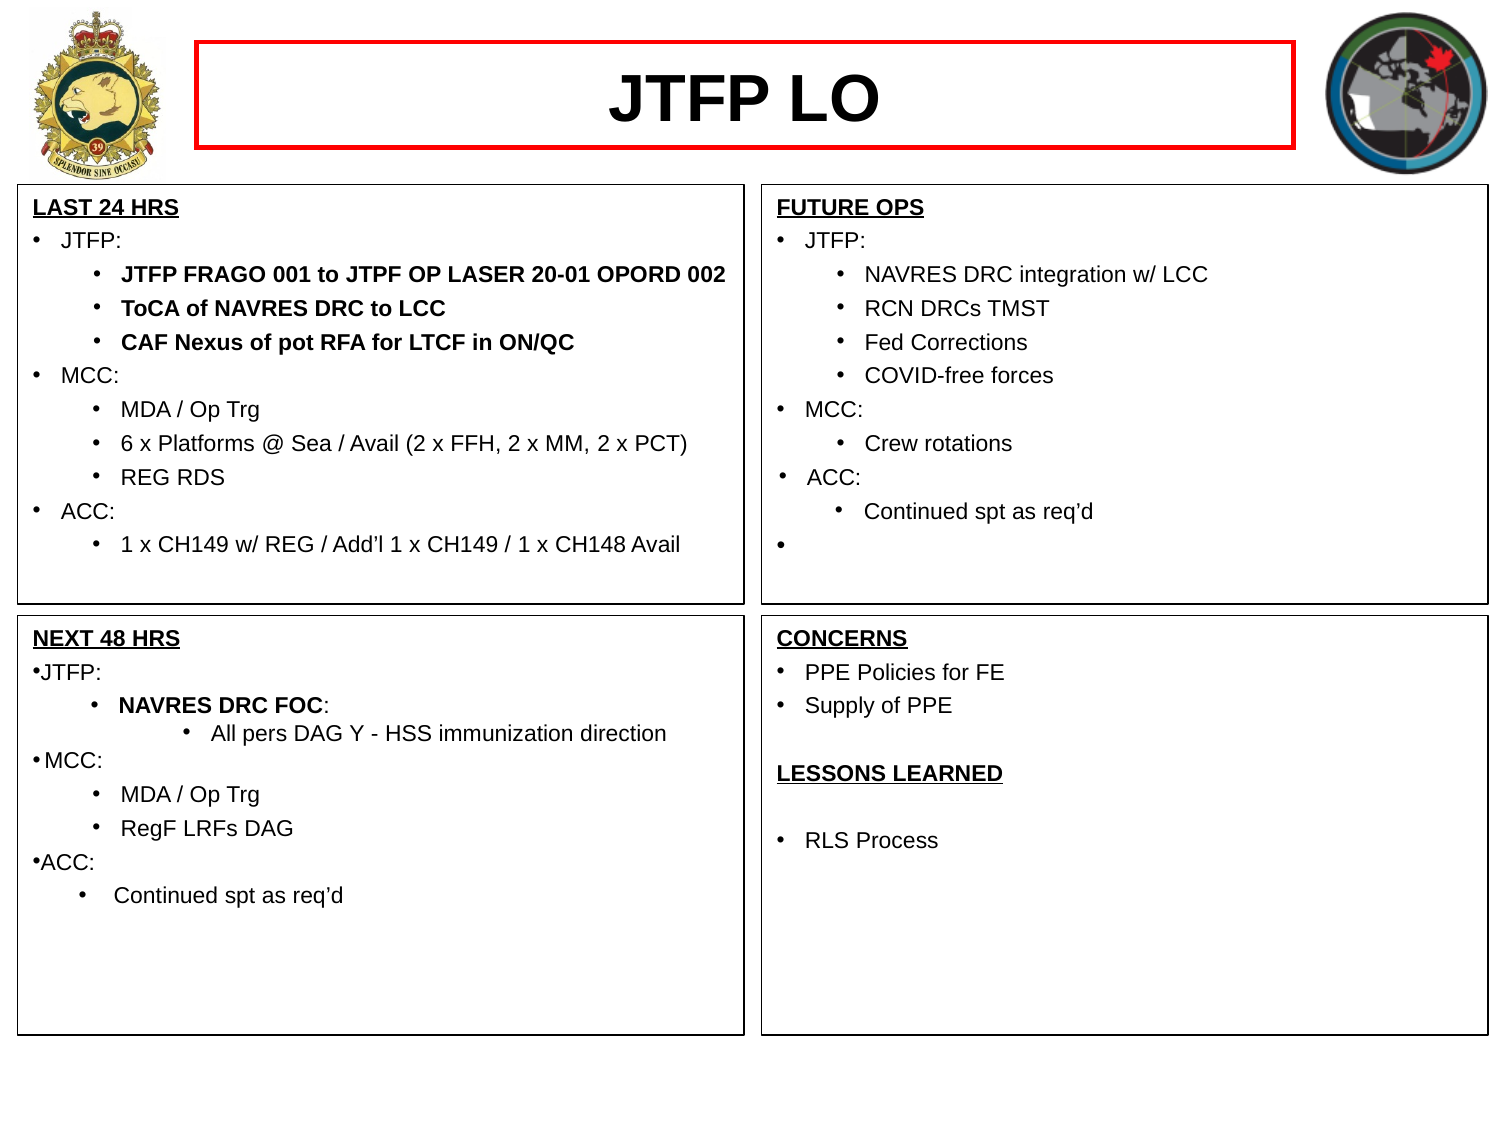

# JTFP LO
LAST 24 HRS
JTFP:
JTFP FRAGO 001 to JTPF OP LASER 20-01 OPORD 002
ToCA of NAVRES DRC to LCC
CAF Nexus of pot RFA for LTCF in ON/QC
MCC:
MDA / Op Trg
6 x Platforms @ Sea / Avail (2 x FFH, 2 x MM, 2 x PCT)
REG RDS
ACC:
1 x CH149 w/ REG / Add’l 1 x CH149 / 1 x CH148 Avail
FUTURE OPS
JTFP:
NAVRES DRC integration w/ LCC
RCN DRCs TMST
Fed Corrections
COVID-free forces
MCC:
Crew rotations
ACC:
Continued spt as req’d
NEXT 48 HRS
JTFP:
NAVRES DRC FOC:
All pers DAG Y - HSS immunization direction
MCC:
MDA / Op Trg
RegF LRFs DAG
ACC:
Continued spt as req’d
CONCERNS
PPE Policies for FE
Supply of PPE
LESSONS LEARNED
RLS Process